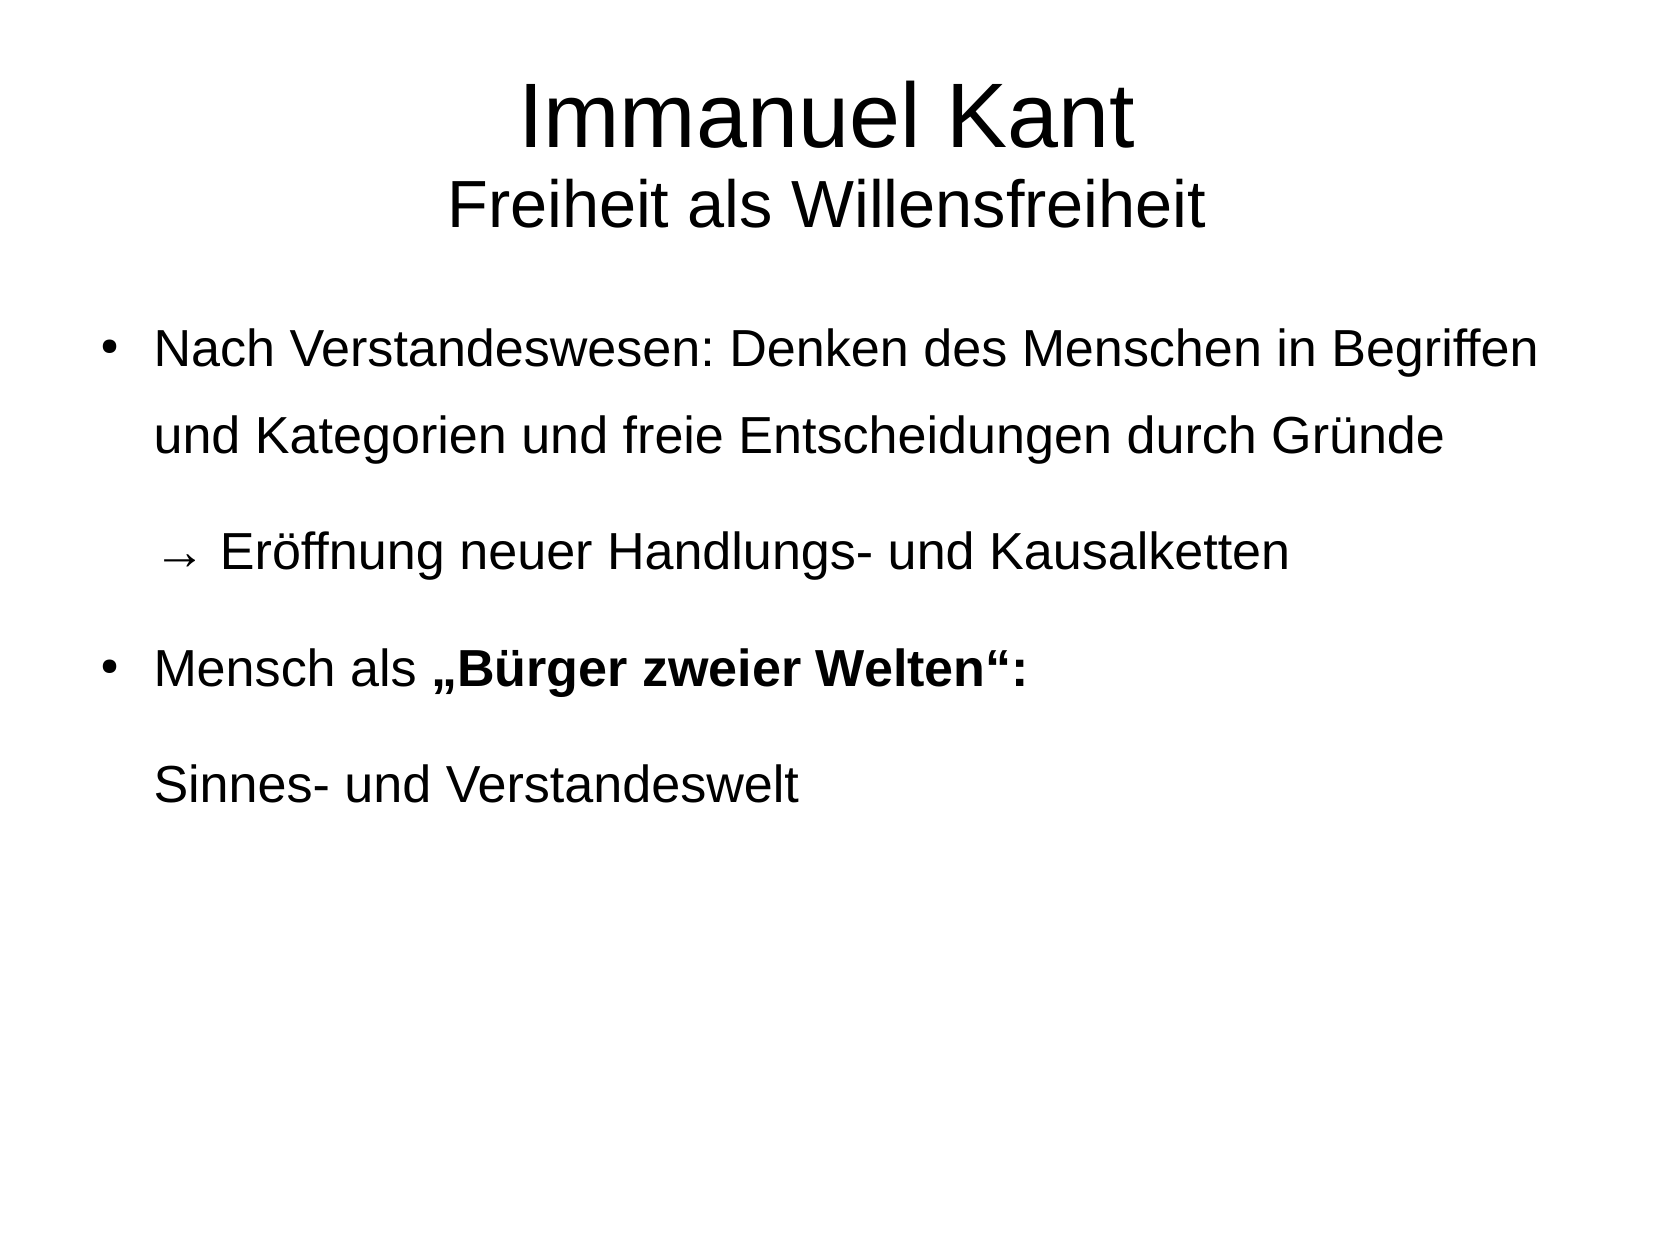

# Immanuel Kant Freiheit als Willensfreiheit
Nach Verstandeswesen: Denken des Menschen in Begriffen und Kategorien und freie Entscheidungen durch Gründe
→ Eröffnung neuer Handlungs- und Kausalketten
Mensch als „Bürger zweier Welten“:
Sinnes- und Verstandeswelt